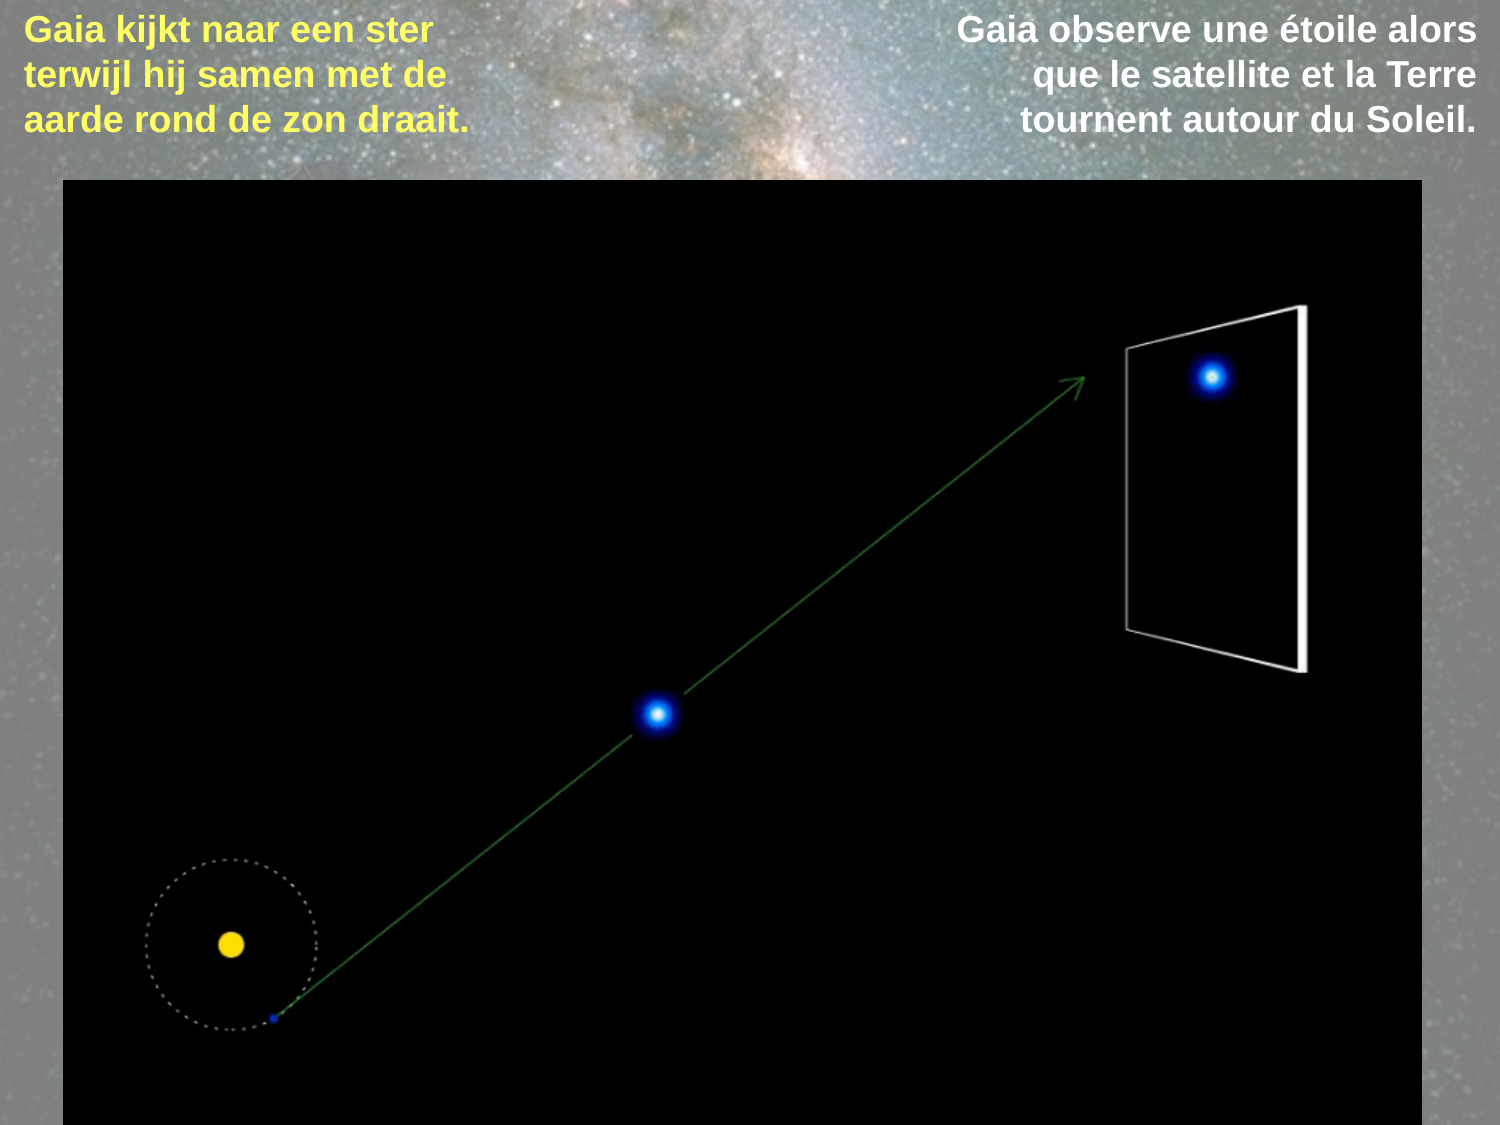

Gaia kijkt naar een ster terwijl hij samen met de aarde rond de zon draait.
Gaia observe une étoile alors que le satellite et la Terre tournent autour du Soleil.